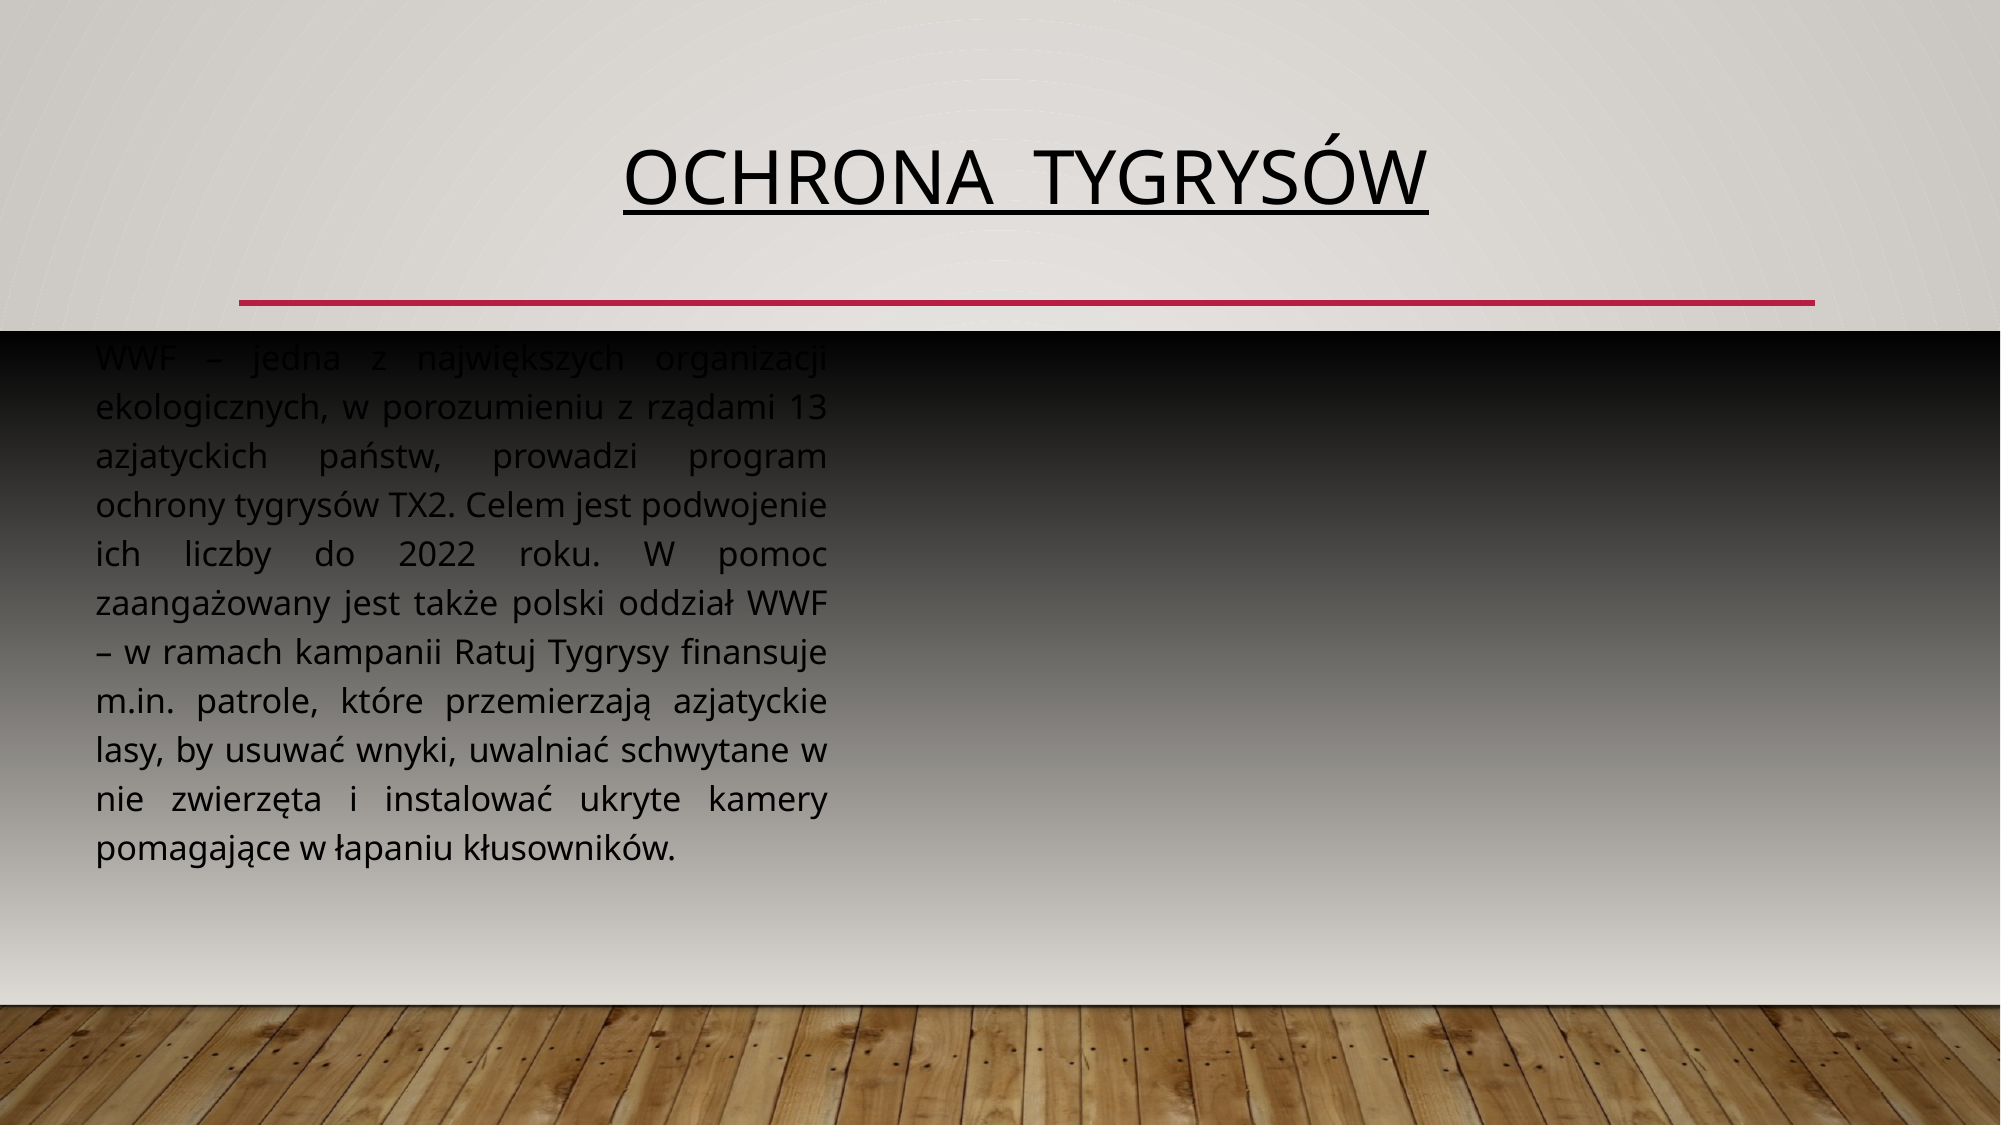

# Ochrona tygrysów
WWF – jedna z największych organizacji ekologicznych, w porozumieniu z rządami 13 azjatyckich państw, prowadzi program ochrony tygrysów TX2. Celem jest podwojenie ich liczby do 2022 roku. W pomoc zaangażowany jest także polski oddział WWF – w ramach kampanii Ratuj Tygrysy finansuje m.in. patrole, które przemierzają azjatyckie lasy, by usuwać wnyki, uwalniać schwytane w nie zwierzęta i instalować ukryte kamery pomagające w łapaniu kłusowników.